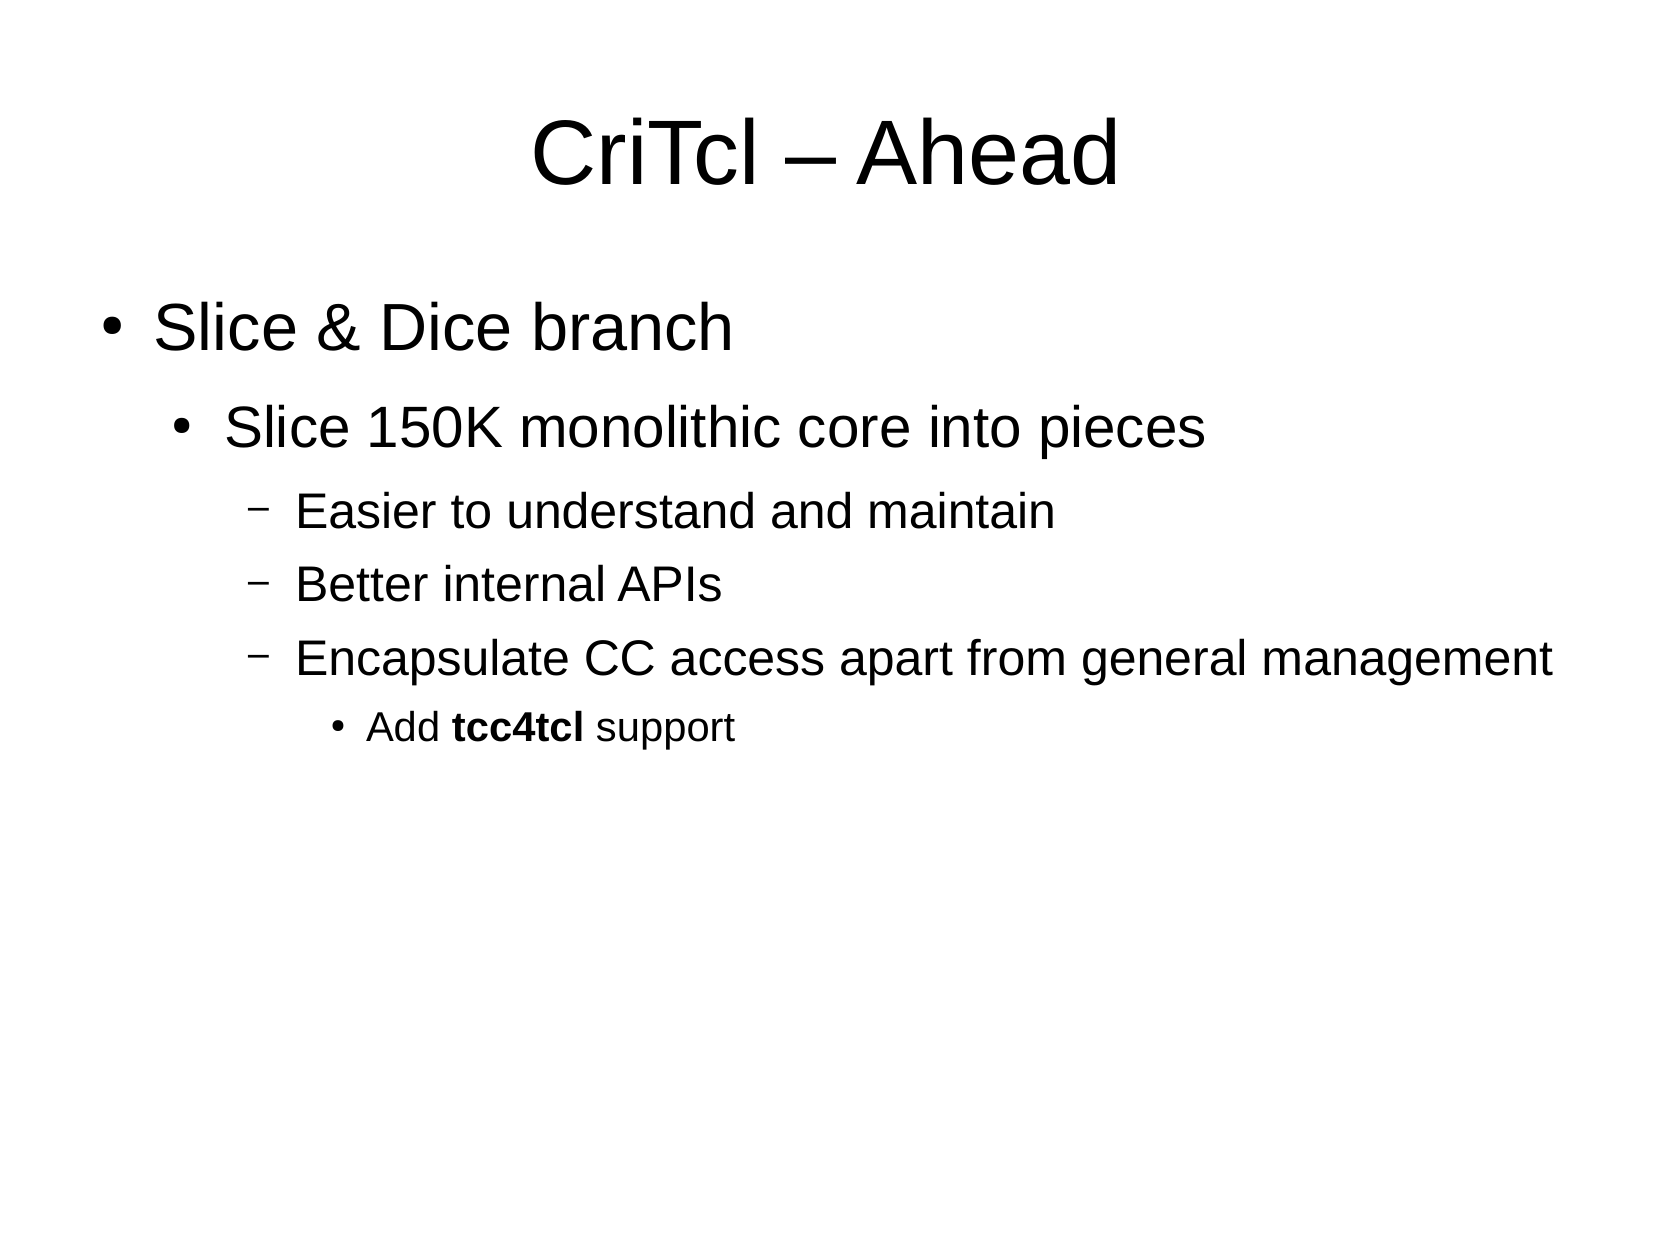

# CriTcl – Ahead
Slice & Dice branch
Slice 150K monolithic core into pieces
Easier to understand and maintain
Better internal APIs
Encapsulate CC access apart from general management
Add tcc4tcl support